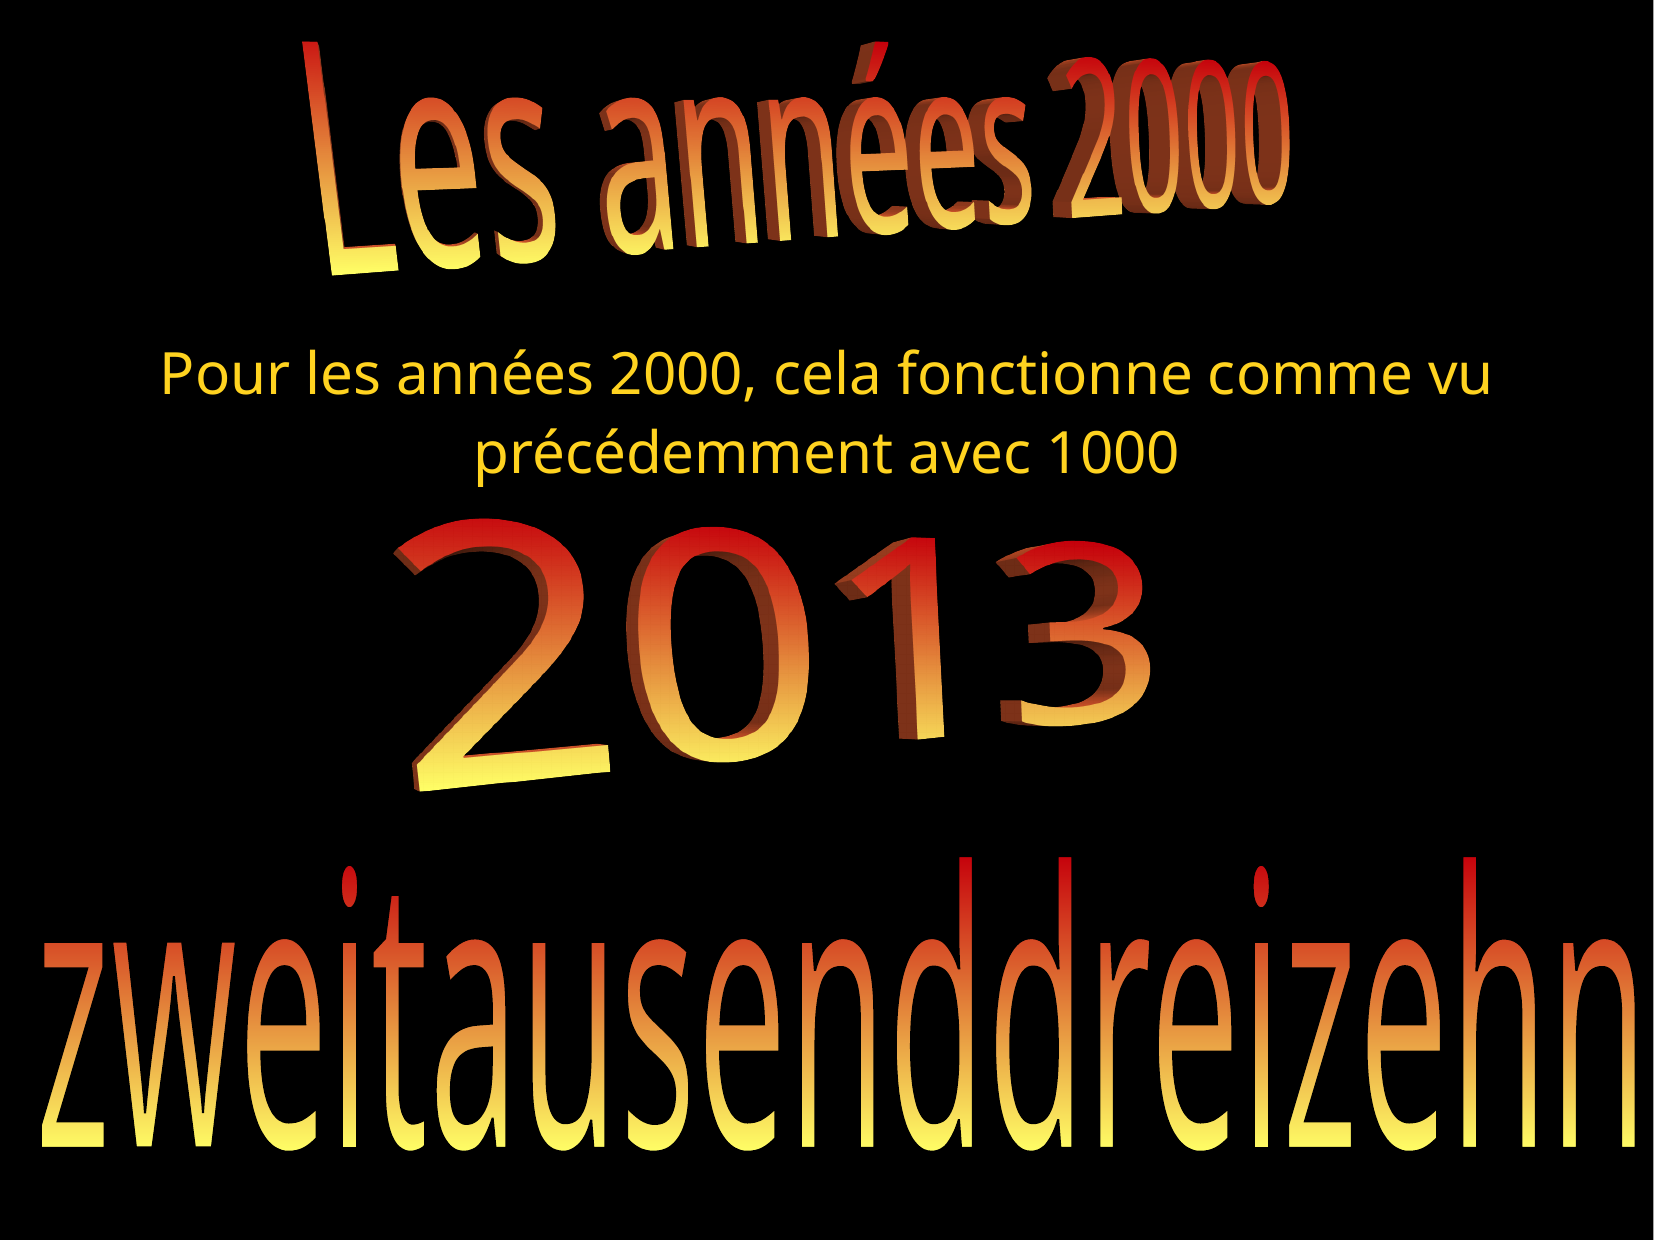

Les années 2000
Pour les années 2000, cela fonctionne comme vu précédemment avec 1000
2013
zweitausenddreizehn